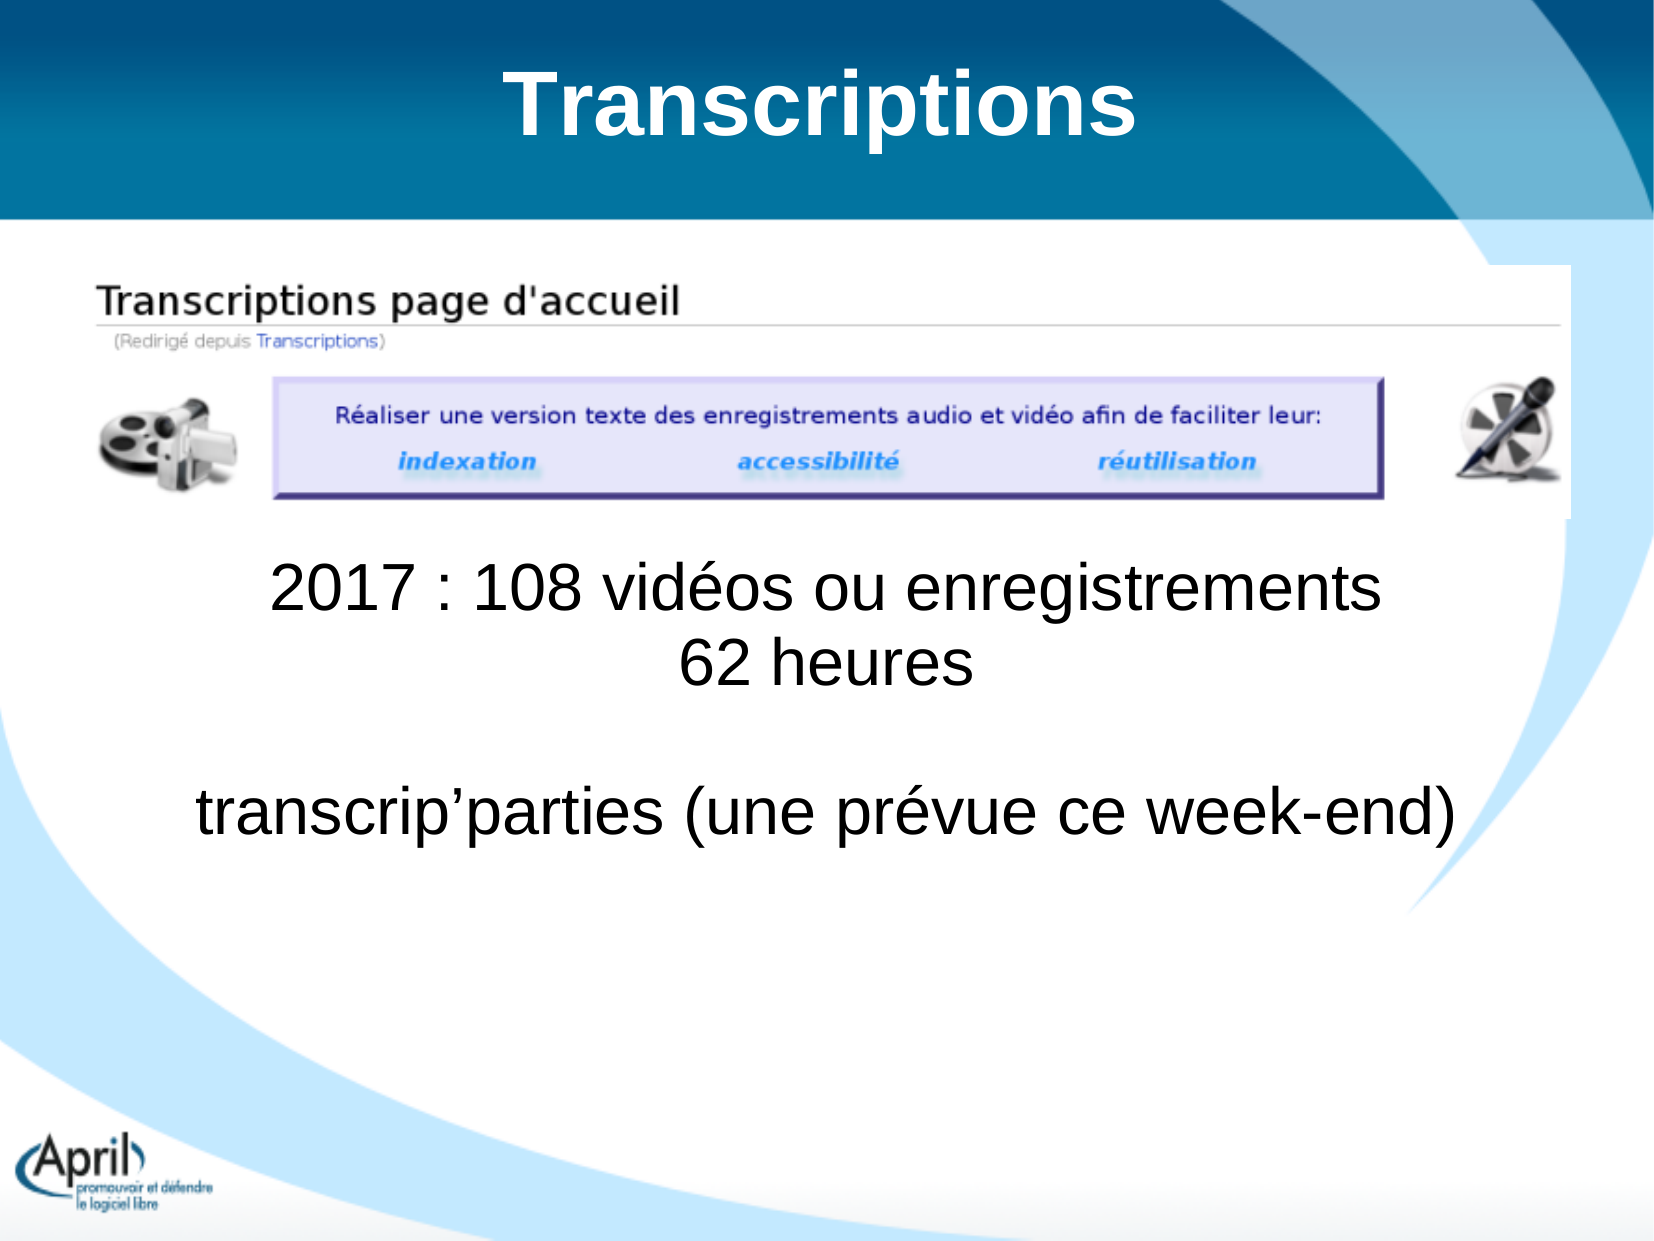

# Transcriptions
2017 : 108 vidéos ou enregistrements
62 heures
transcrip’parties (une prévue ce week-end)